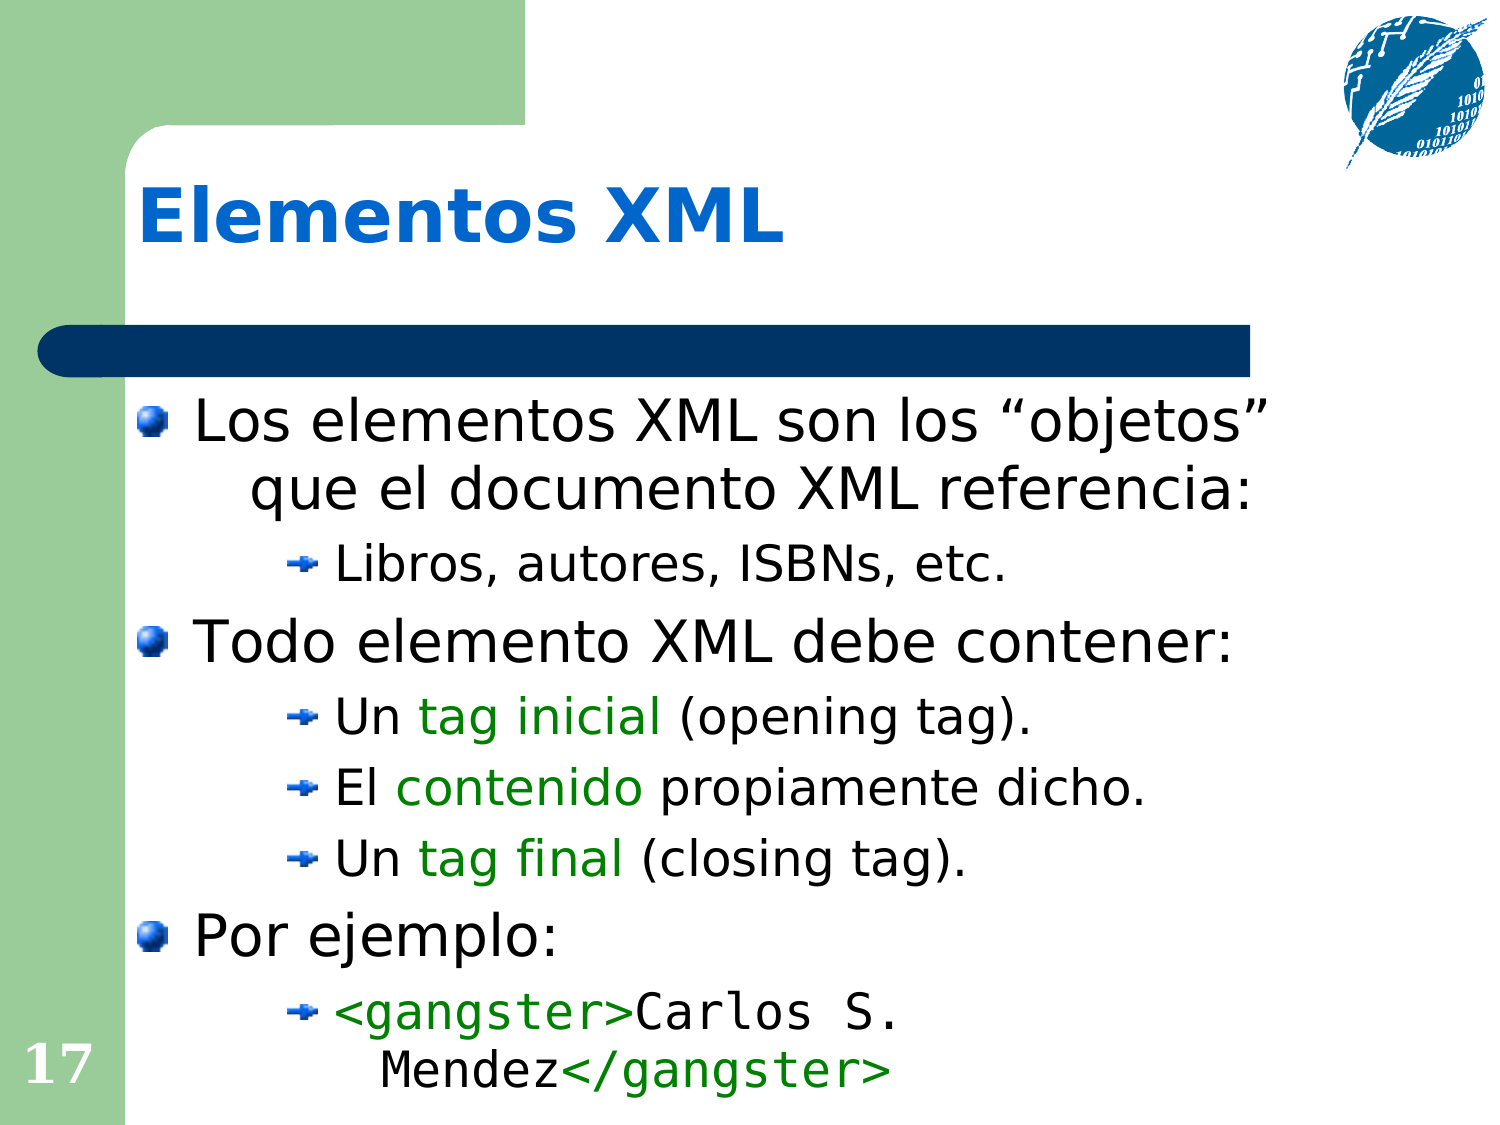

# Elementos XML
Los elementos XML son los “objetos” que el documento XML referencia:
Libros, autores, ISBNs, etc.
Todo elemento XML debe contener:
Un tag inicial (opening tag).
El contenido propiamente dicho.
Un tag final (closing tag).
Por ejemplo:
<gangster>Carlos S. Mendez</gangster>
17